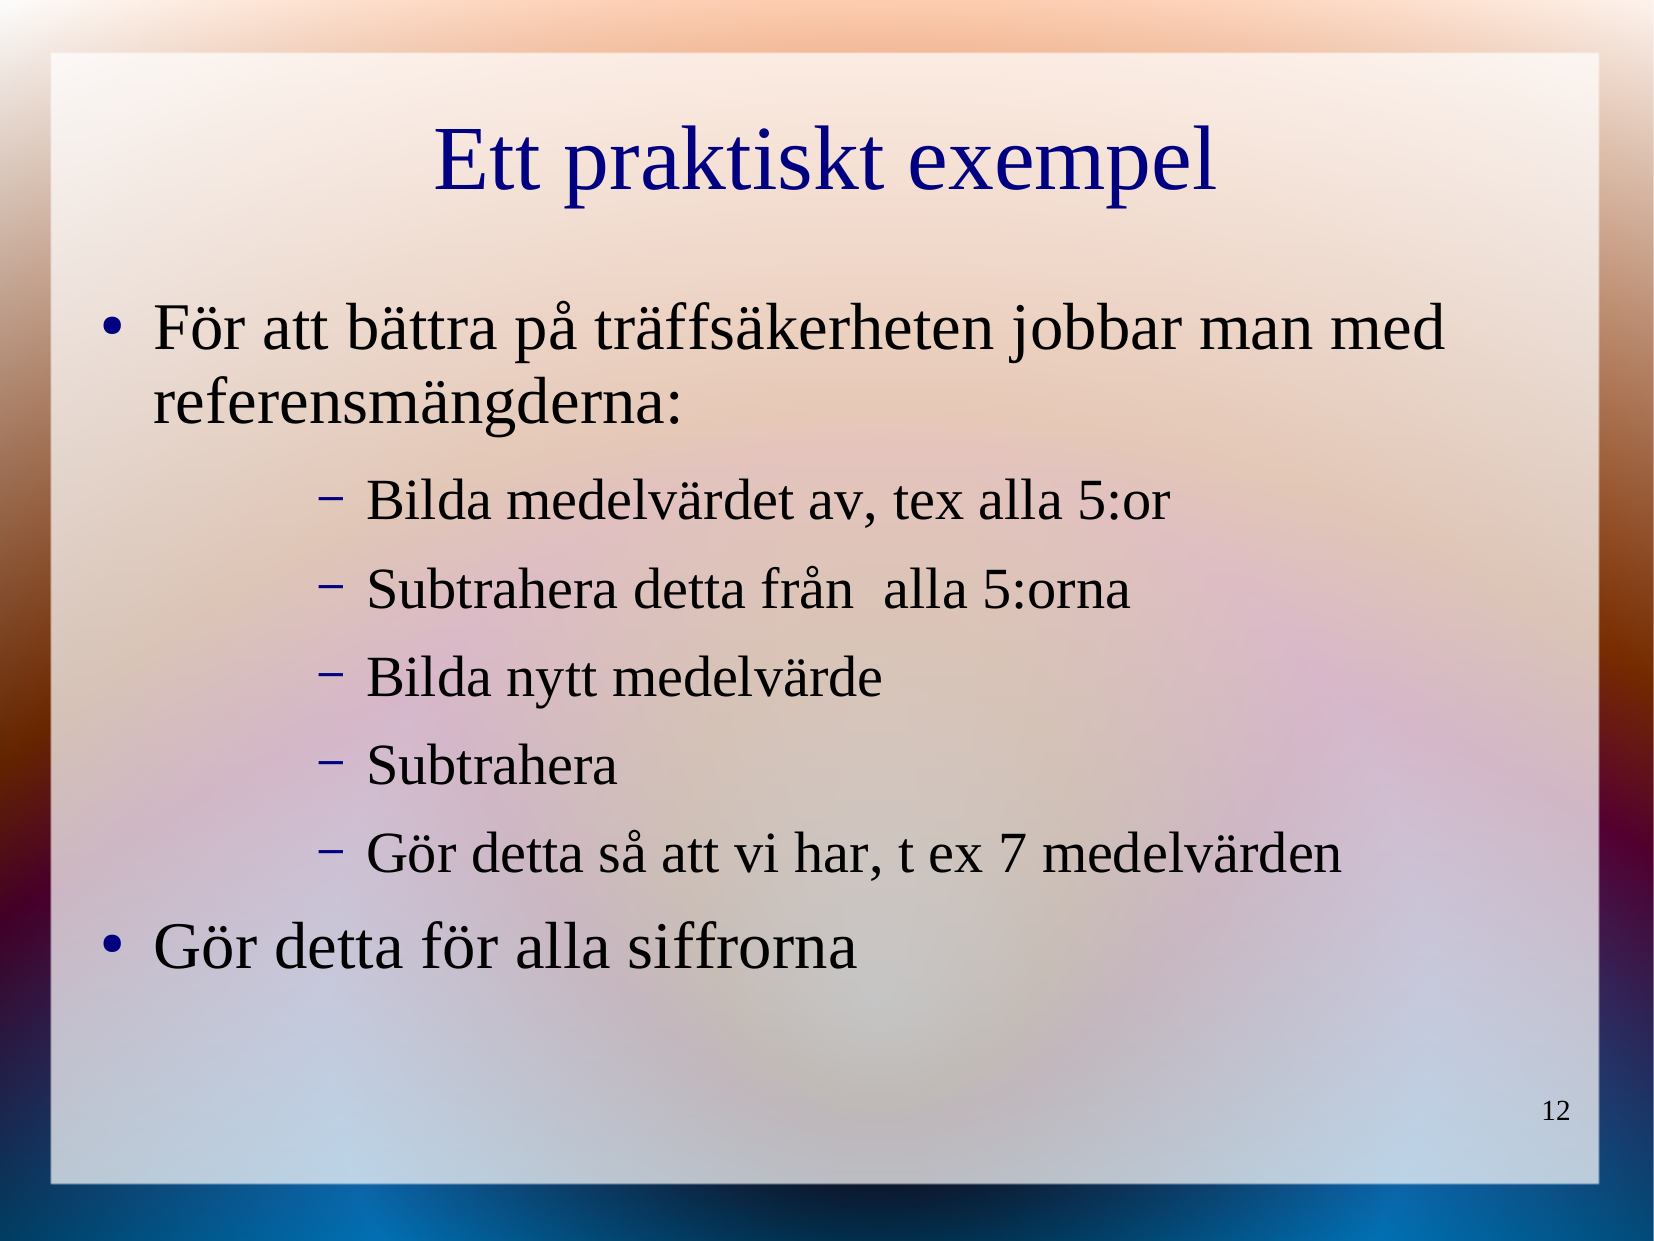

# Ett praktiskt exempel
För att bättra på träffsäkerheten jobbar man med referensmängderna:
Bilda medelvärdet av, tex alla 5:or
Subtrahera detta från alla 5:orna
Bilda nytt medelvärde
Subtrahera
Gör detta så att vi har, t ex 7 medelvärden
Gör detta för alla siffrorna
12